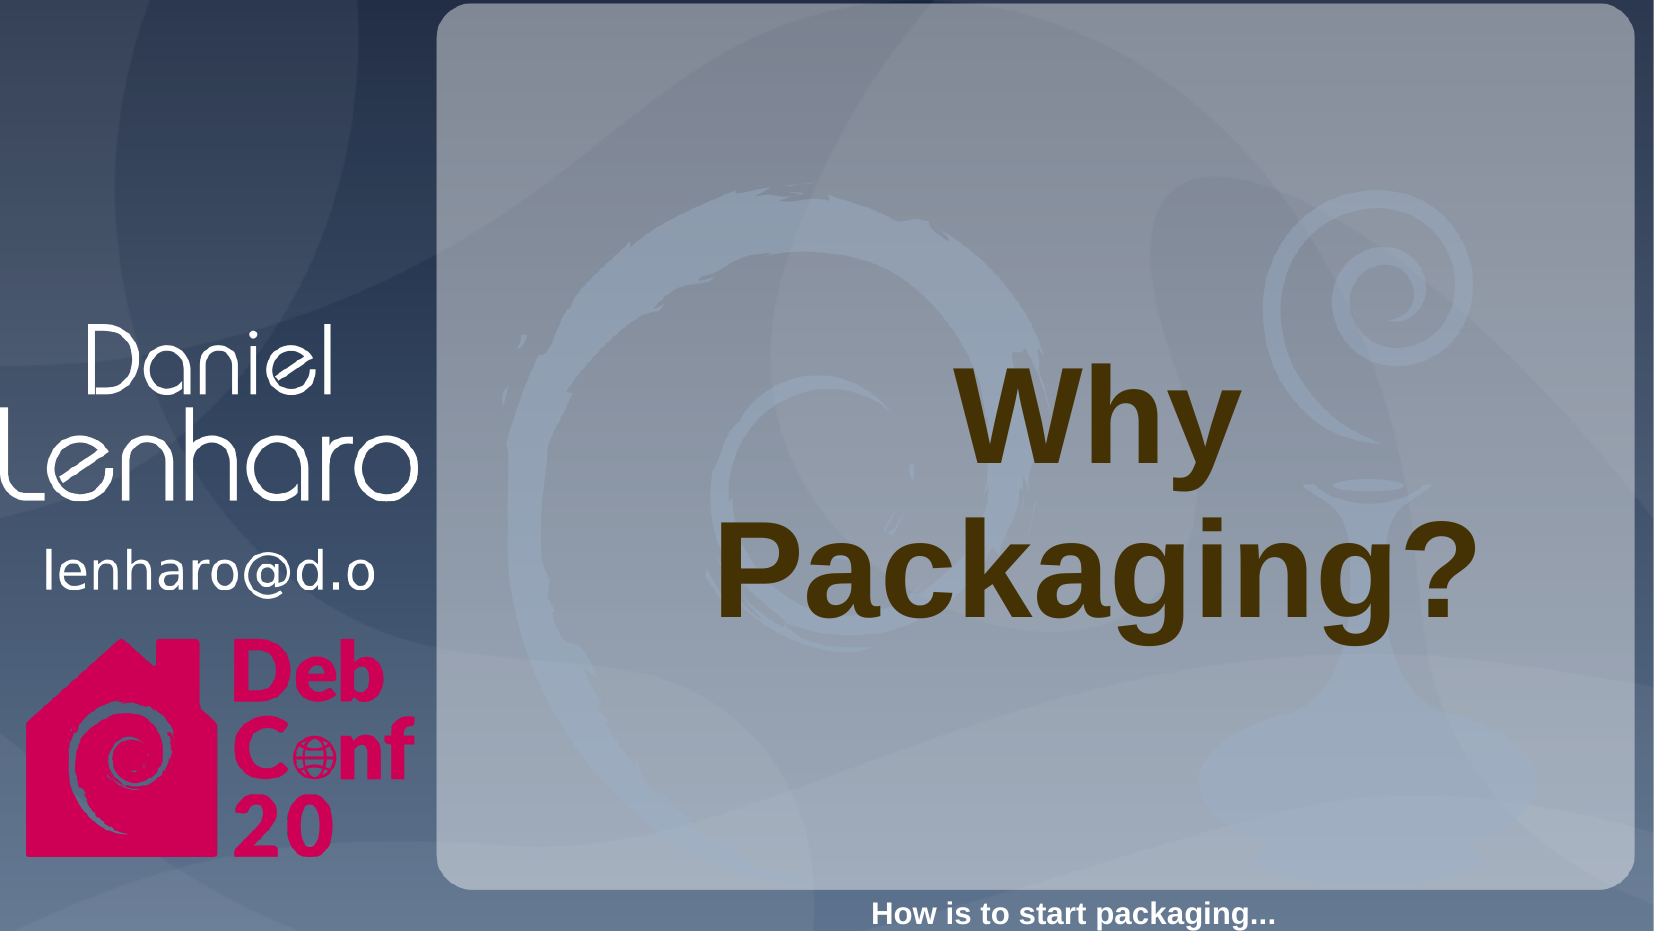

# Why Packaging?
How is to start packaging...